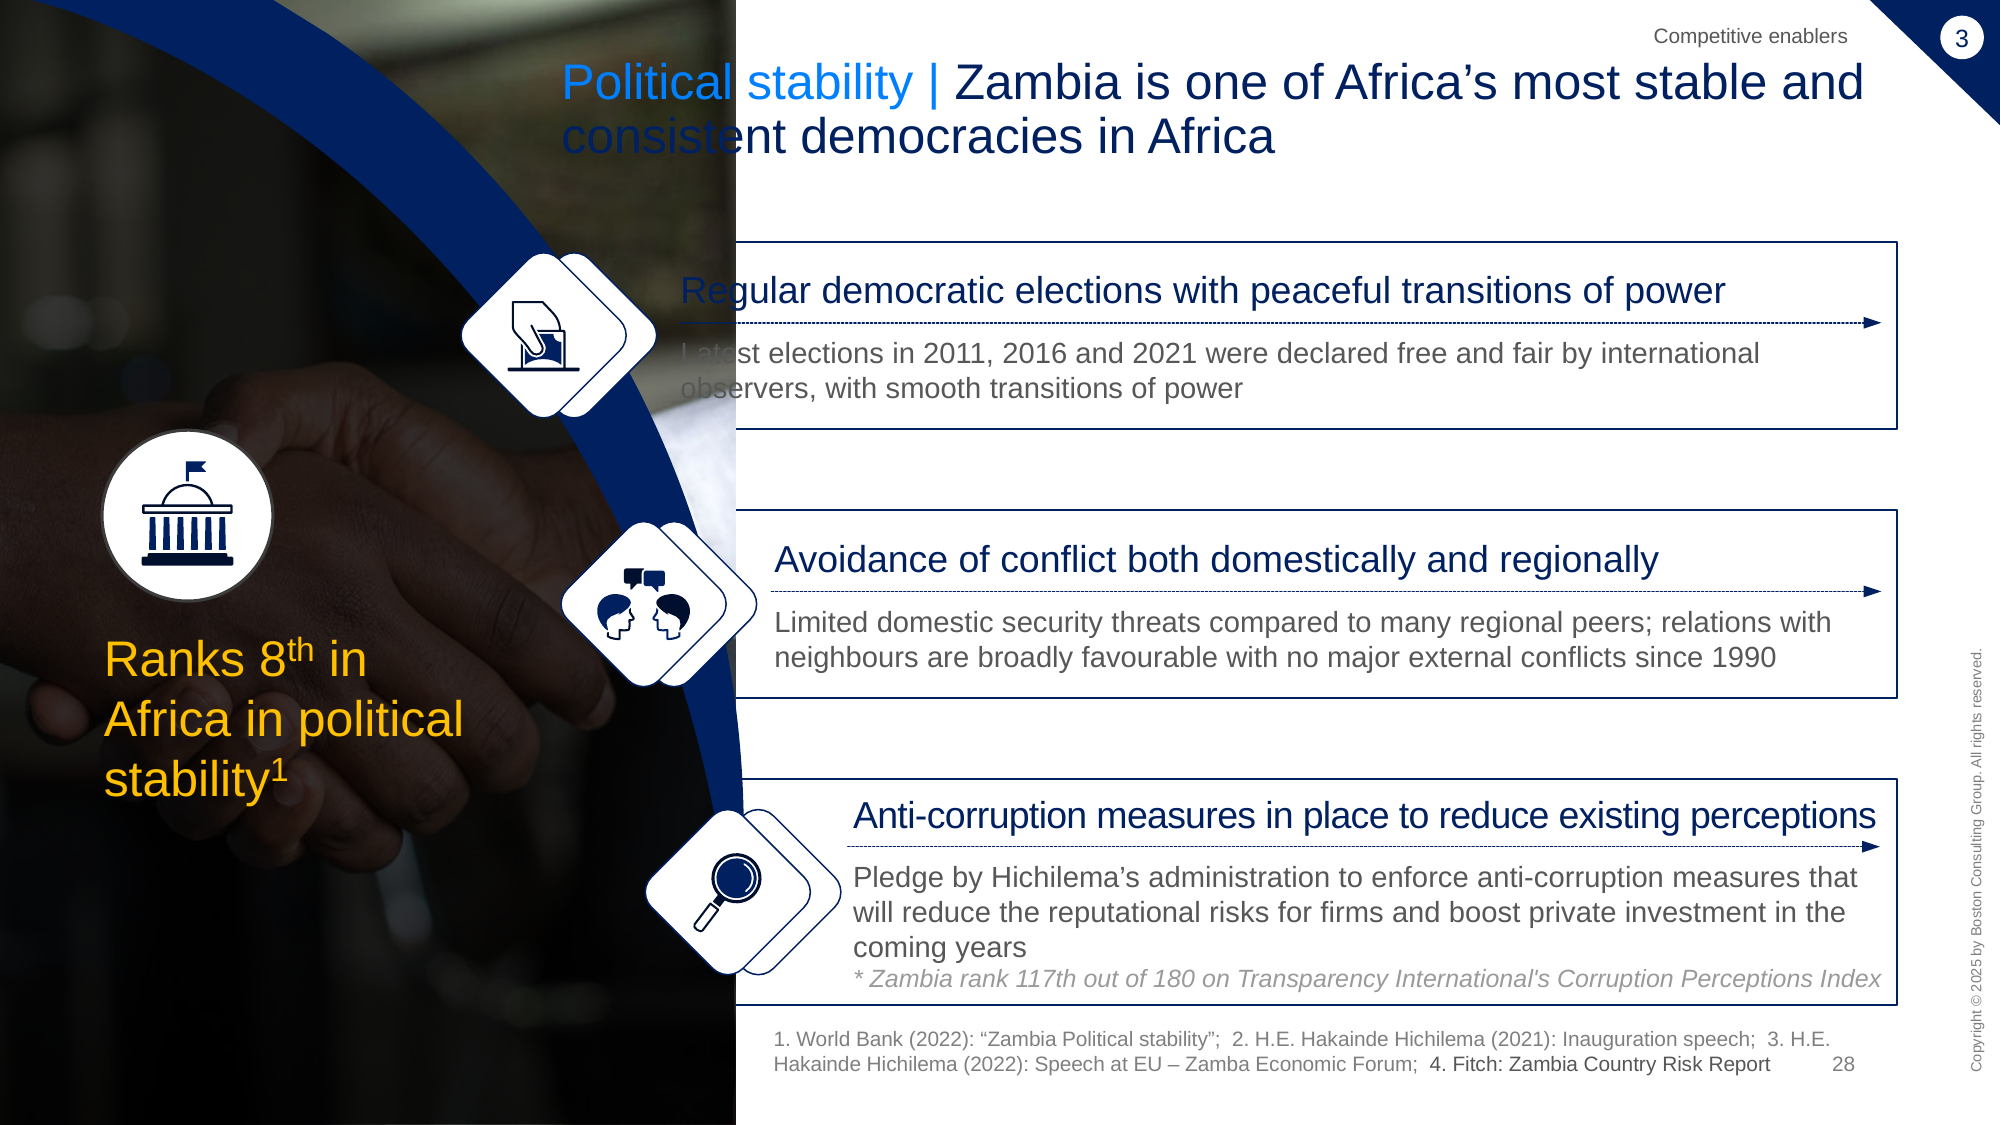

Competitive enablers
3
# Political stability | Zambia is one of Africa’s most stable and consistent democracies in Africa
Regular democratic elections with peaceful transitions of power
Latest elections in 2011, 2016 and 2021 were declared free and fair by international observers, with smooth transitions of power
Avoidance of conflict both domestically and regionally
Limited domestic security threats compared to many regional peers; relations with neighbours are broadly favourable with no major external conflicts since 1990
Ranks 8th in Africa in political stability1
Anti-corruption measures in place to reduce existing perceptions
Pledge by Hichilema’s administration to enforce anti-corruption measures that will reduce the reputational risks for firms and boost private investment in the coming years
* Zambia rank 117th out of 180 on Transparency International's Corruption Perceptions Index
1. World Bank (2022): “Zambia Political stability”; 2. H.E. Hakainde Hichilema (2021): Inauguration speech; 3. H.E. Hakainde Hichilema (2022): Speech at EU – Zamba Economic Forum; 4. Fitch: Zambia Country Risk Report